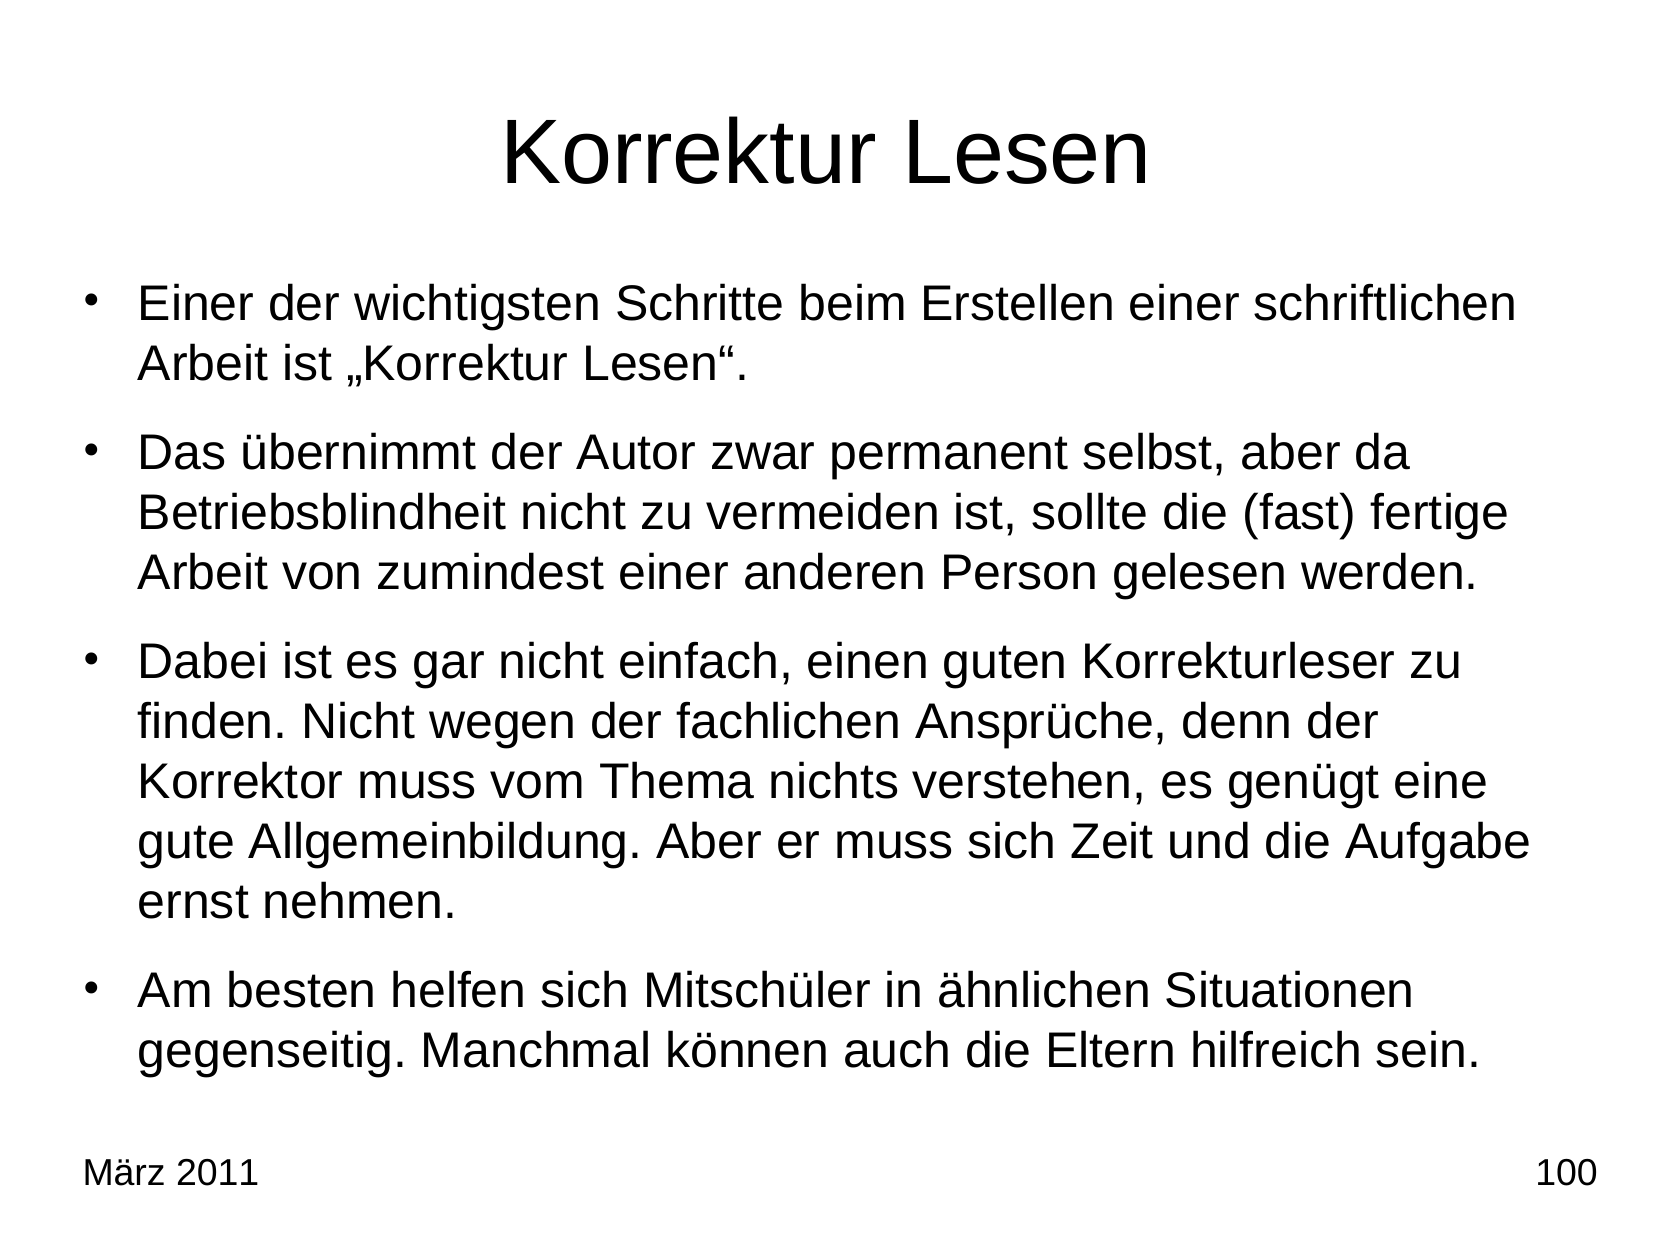

# Korrektur Lesen
Einer der wichtigsten Schritte beim Erstellen einer schriftlichen Arbeit ist „Korrektur Lesen“.
Das übernimmt der Autor zwar permanent selbst, aber da Betriebsblindheit nicht zu vermeiden ist, sollte die (fast) fertige Arbeit von zumindest einer anderen Person gelesen werden.
Dabei ist es gar nicht einfach, einen guten Korrekturleser zu finden. Nicht wegen der fachlichen Ansprüche, denn der Korrektor muss vom Thema nichts verstehen, es genügt eine gute Allgemeinbildung. Aber er muss sich Zeit und die Aufgabe ernst nehmen.
Am besten helfen sich Mitschüler in ähnlichen Situationen gegenseitig. Manchmal können auch die Eltern hilfreich sein.
Korrektur Lesen.
März 2011
100